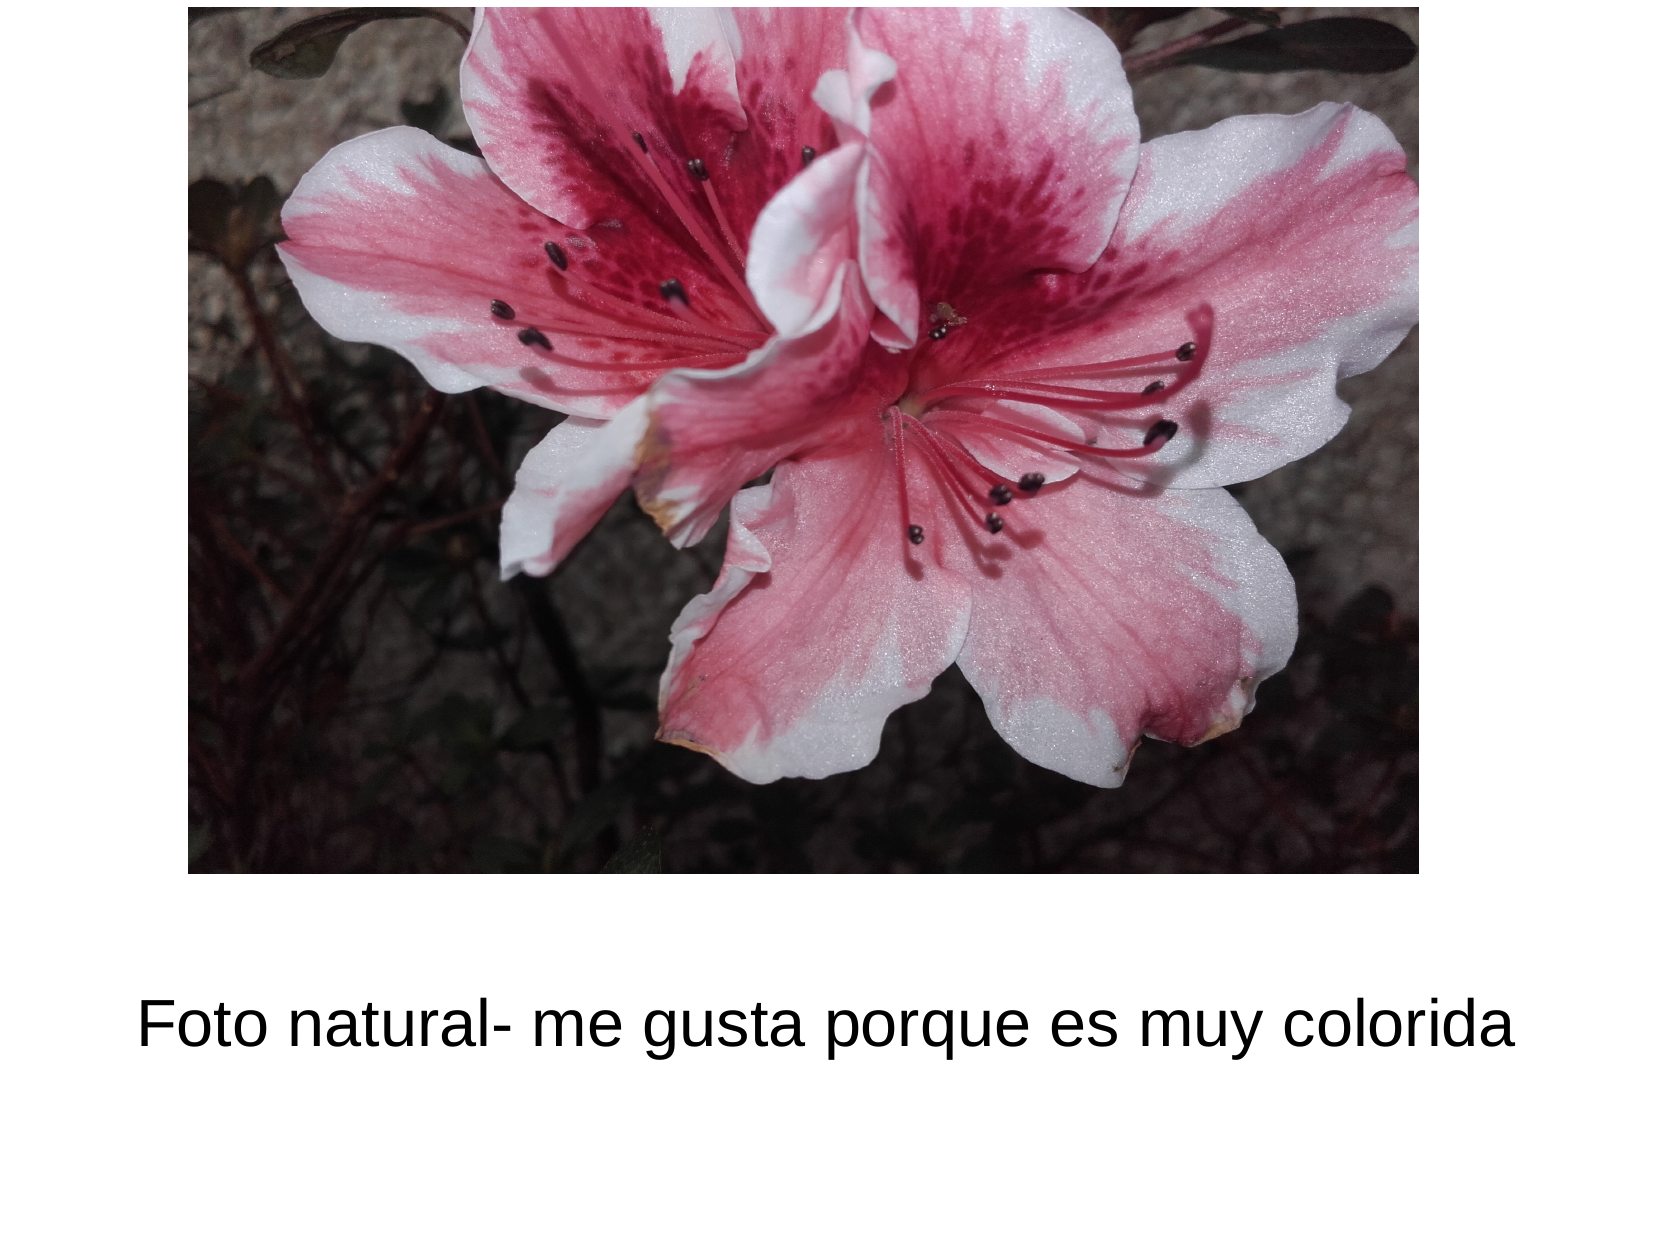

#
Foto natural- me gusta porque es muy colorida